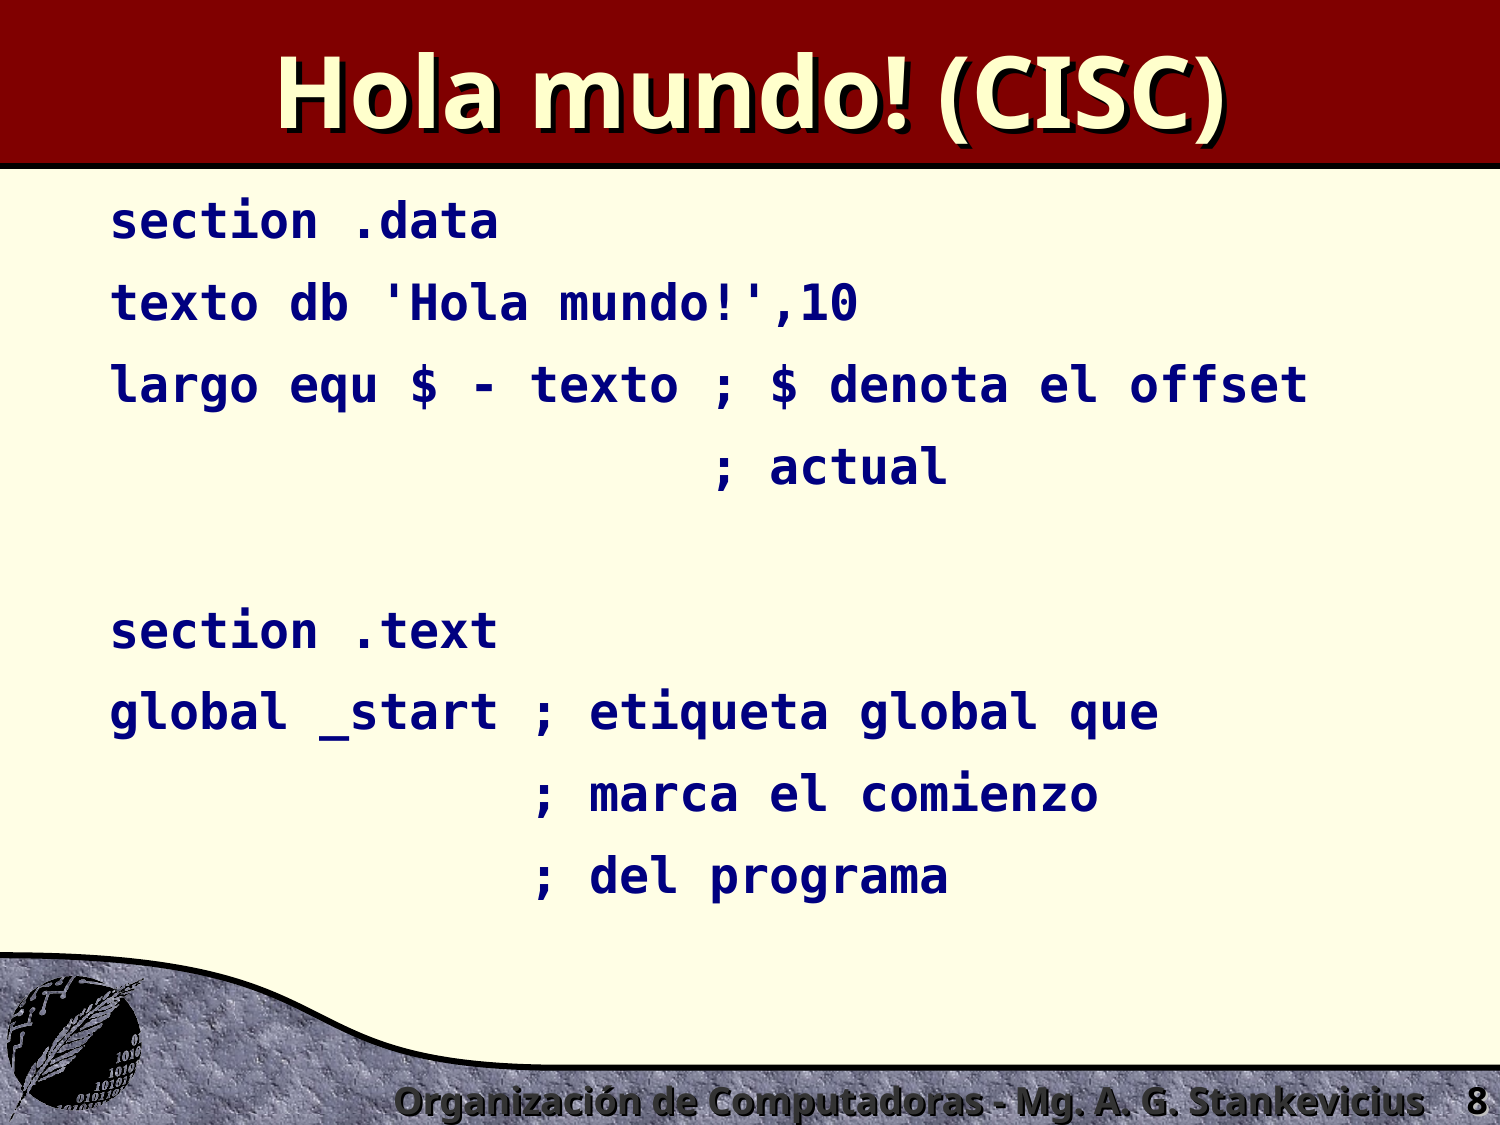

# Hola mundo! (CISC)
section .data
texto db 'Hola mundo!',10
largo equ $ - texto ; $ denota el offset
 ; actual
section .text
global _start ; etiqueta global que
 ; marca el comienzo
 ; del programa
8